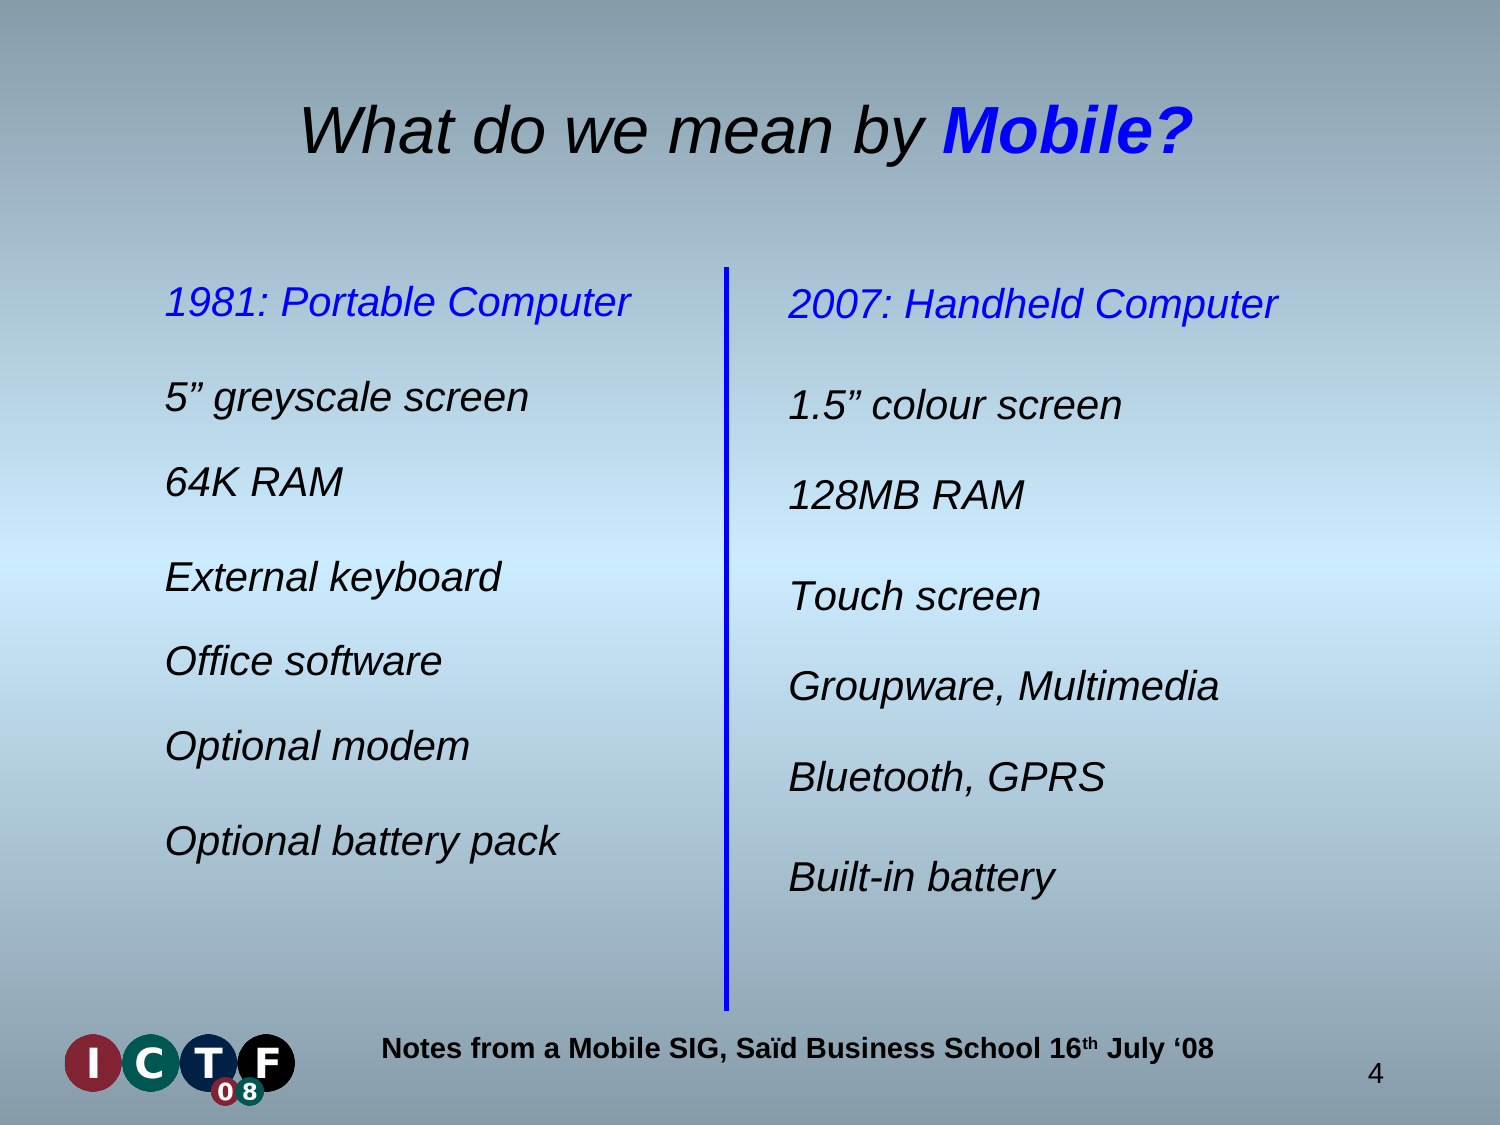

# What do we mean by Mobile?
1981: Portable Computer
5” greyscale screen
64K RAM
External keyboard
Office software
Optional modem
Optional battery pack
2007: Handheld Computer
1.5” colour screen
128MB RAM
Touch screen
Groupware, Multimedia
Bluetooth, GPRS
Built-in battery